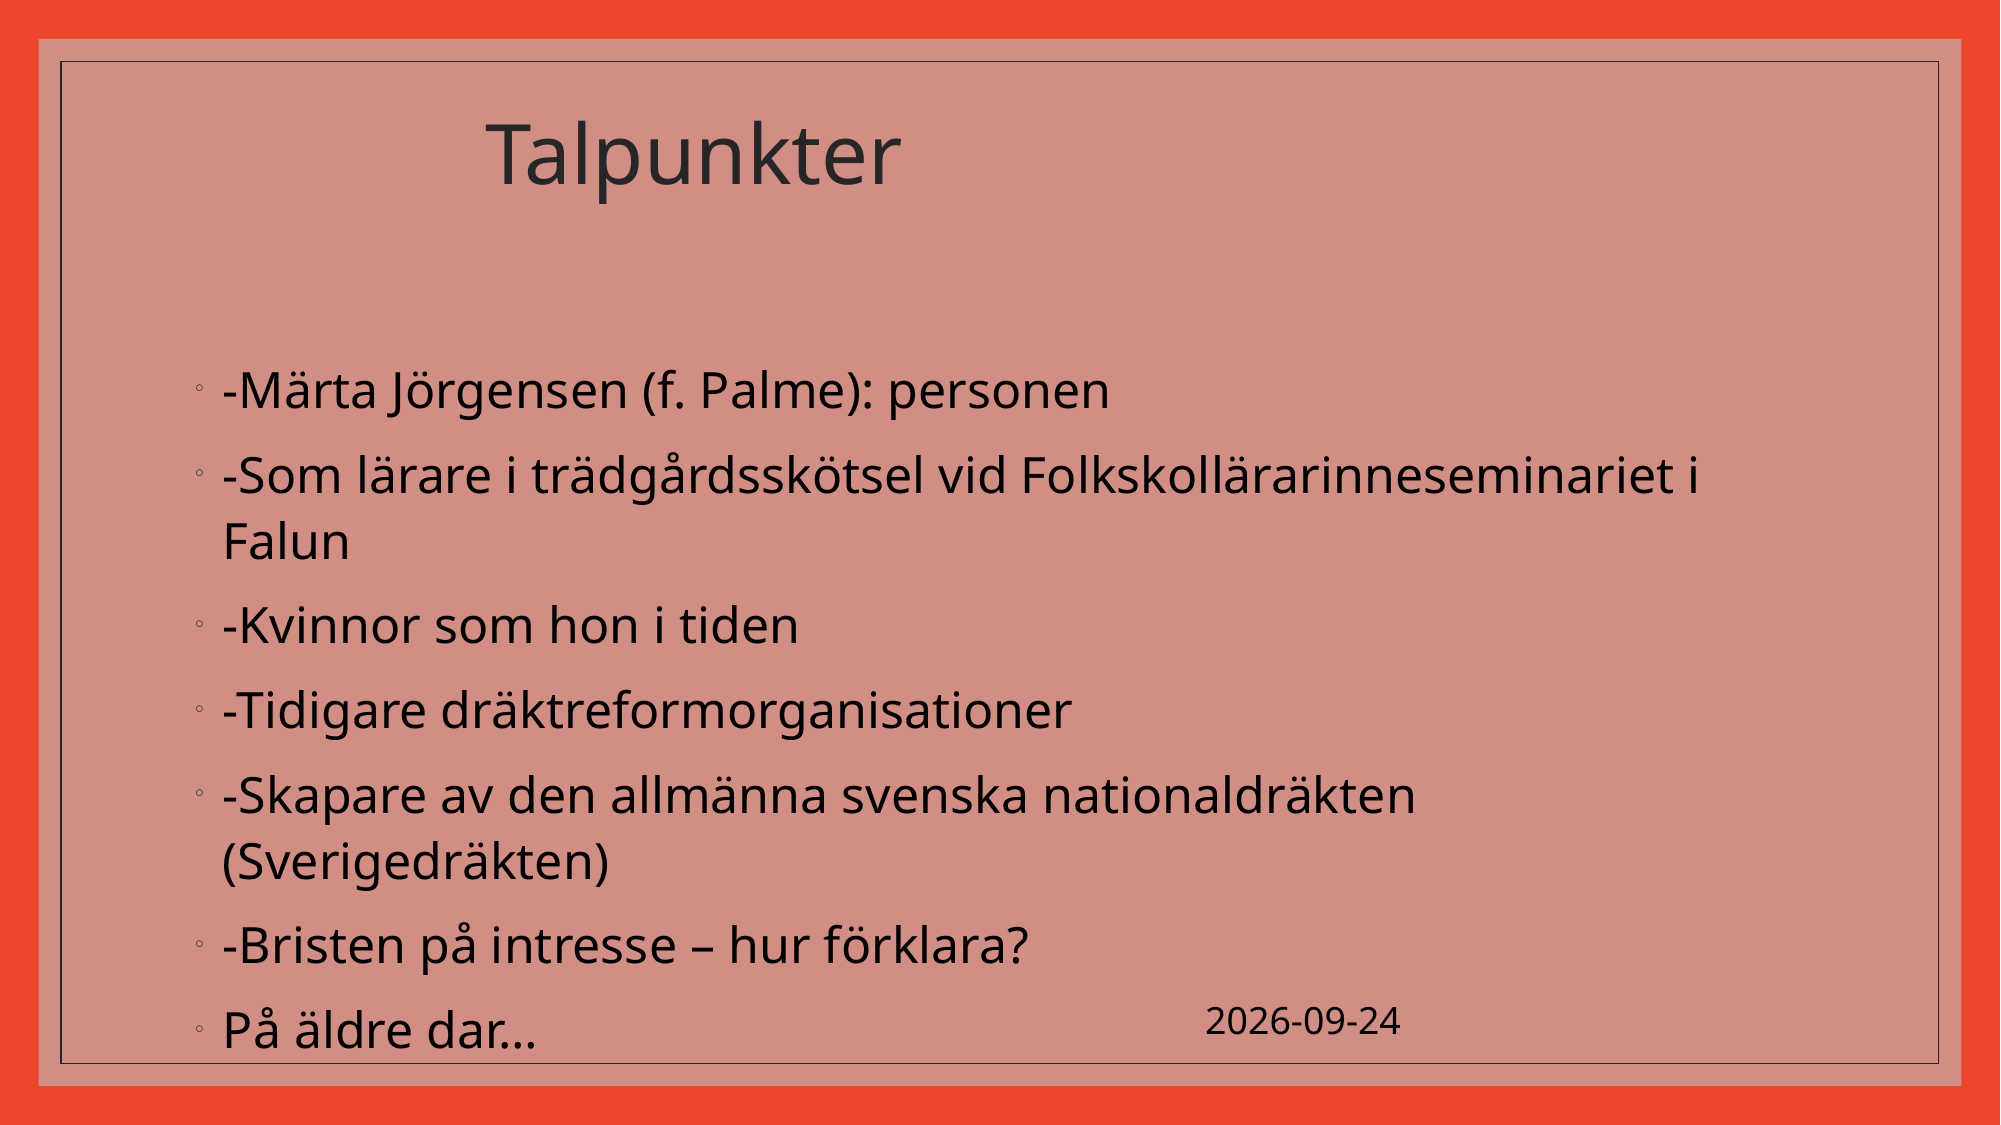

# Talpunkter
-Märta Jörgensen (f. Palme): personen
-Som lärare i trädgårdsskötsel vid Folkskollärarinneseminariet i Falun
-Kvinnor som hon i tiden
-Tidigare dräktreformorganisationer
-Skapare av den allmänna svenska nationaldräkten (Sverigedräkten)
-Bristen på intresse – hur förklara?
På äldre dar…